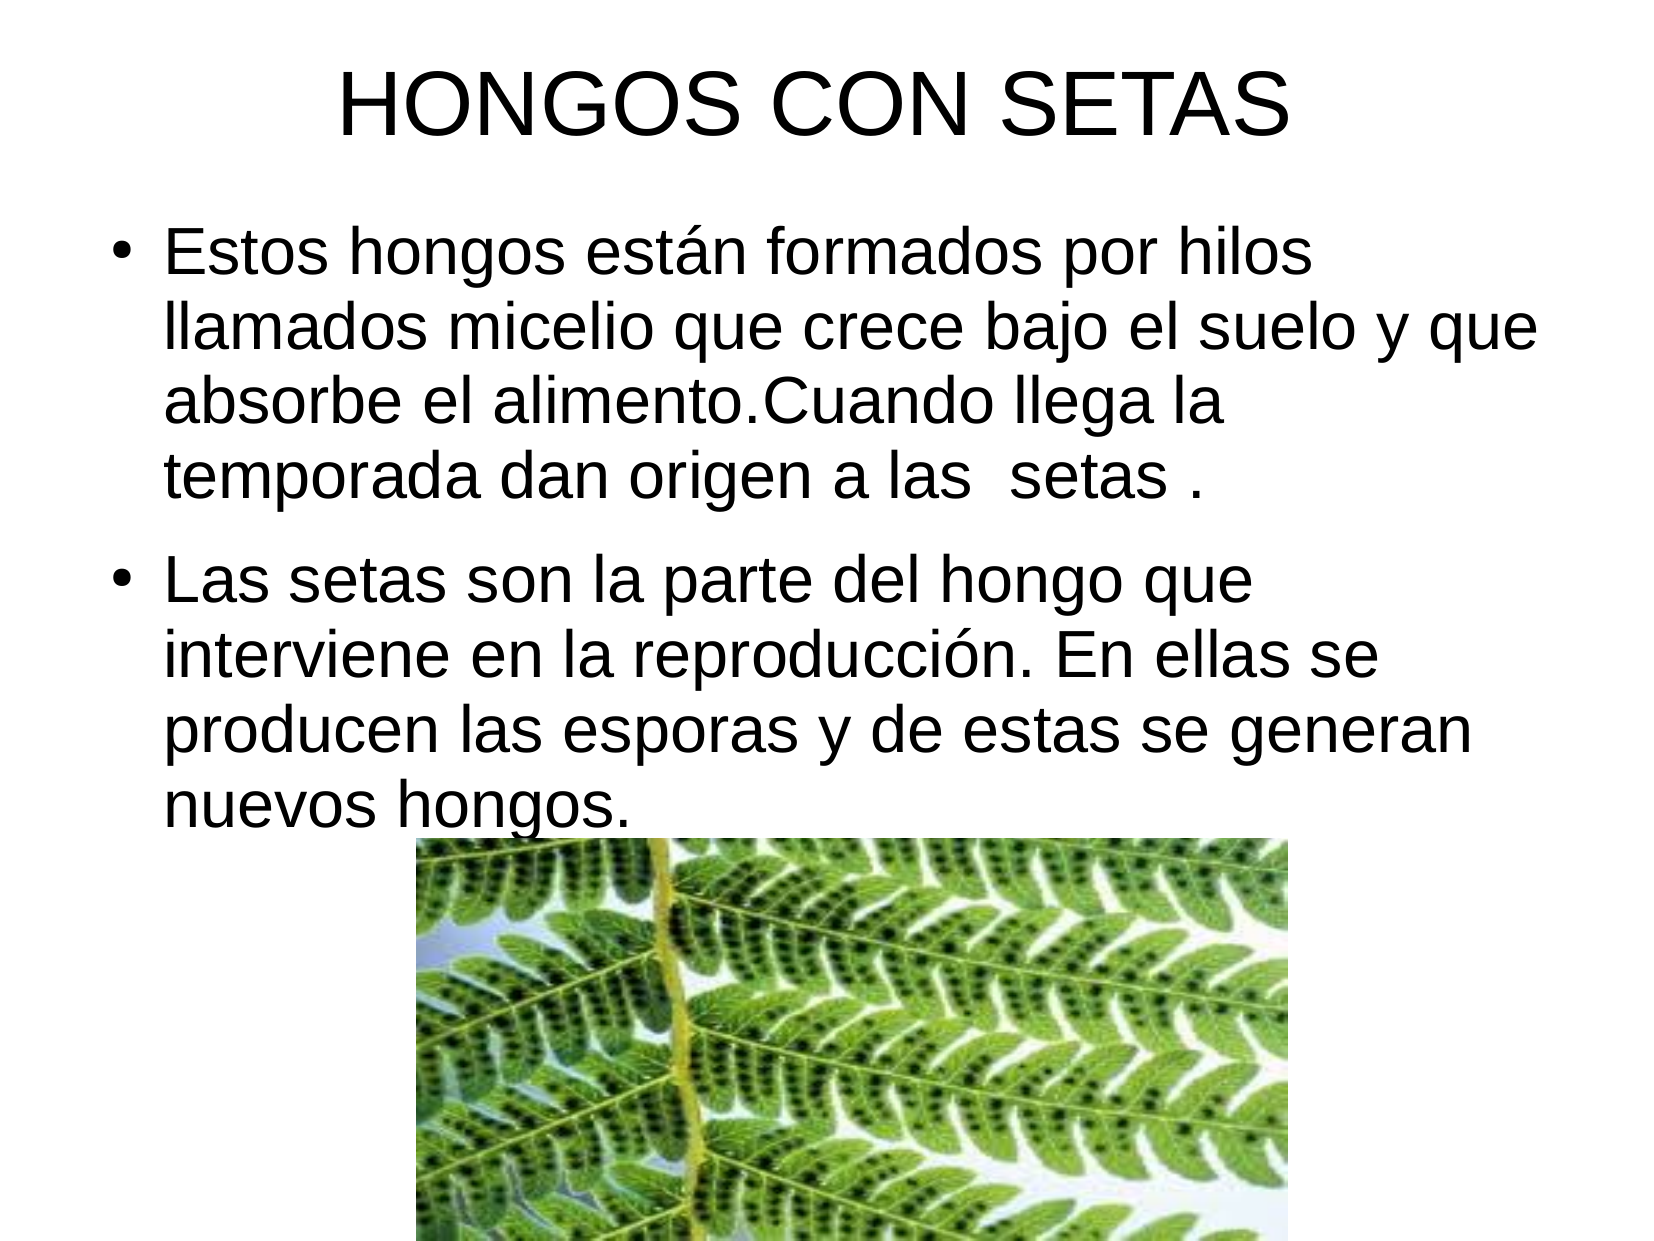

# HONGOS CON SETAS
Estos hongos están formados por hilos llamados micelio que crece bajo el suelo y que absorbe el alimento.Cuando llega la temporada dan origen a las setas .
Las setas son la parte del hongo que interviene en la reproducción. En ellas se producen las esporas y de estas se generan nuevos hongos.